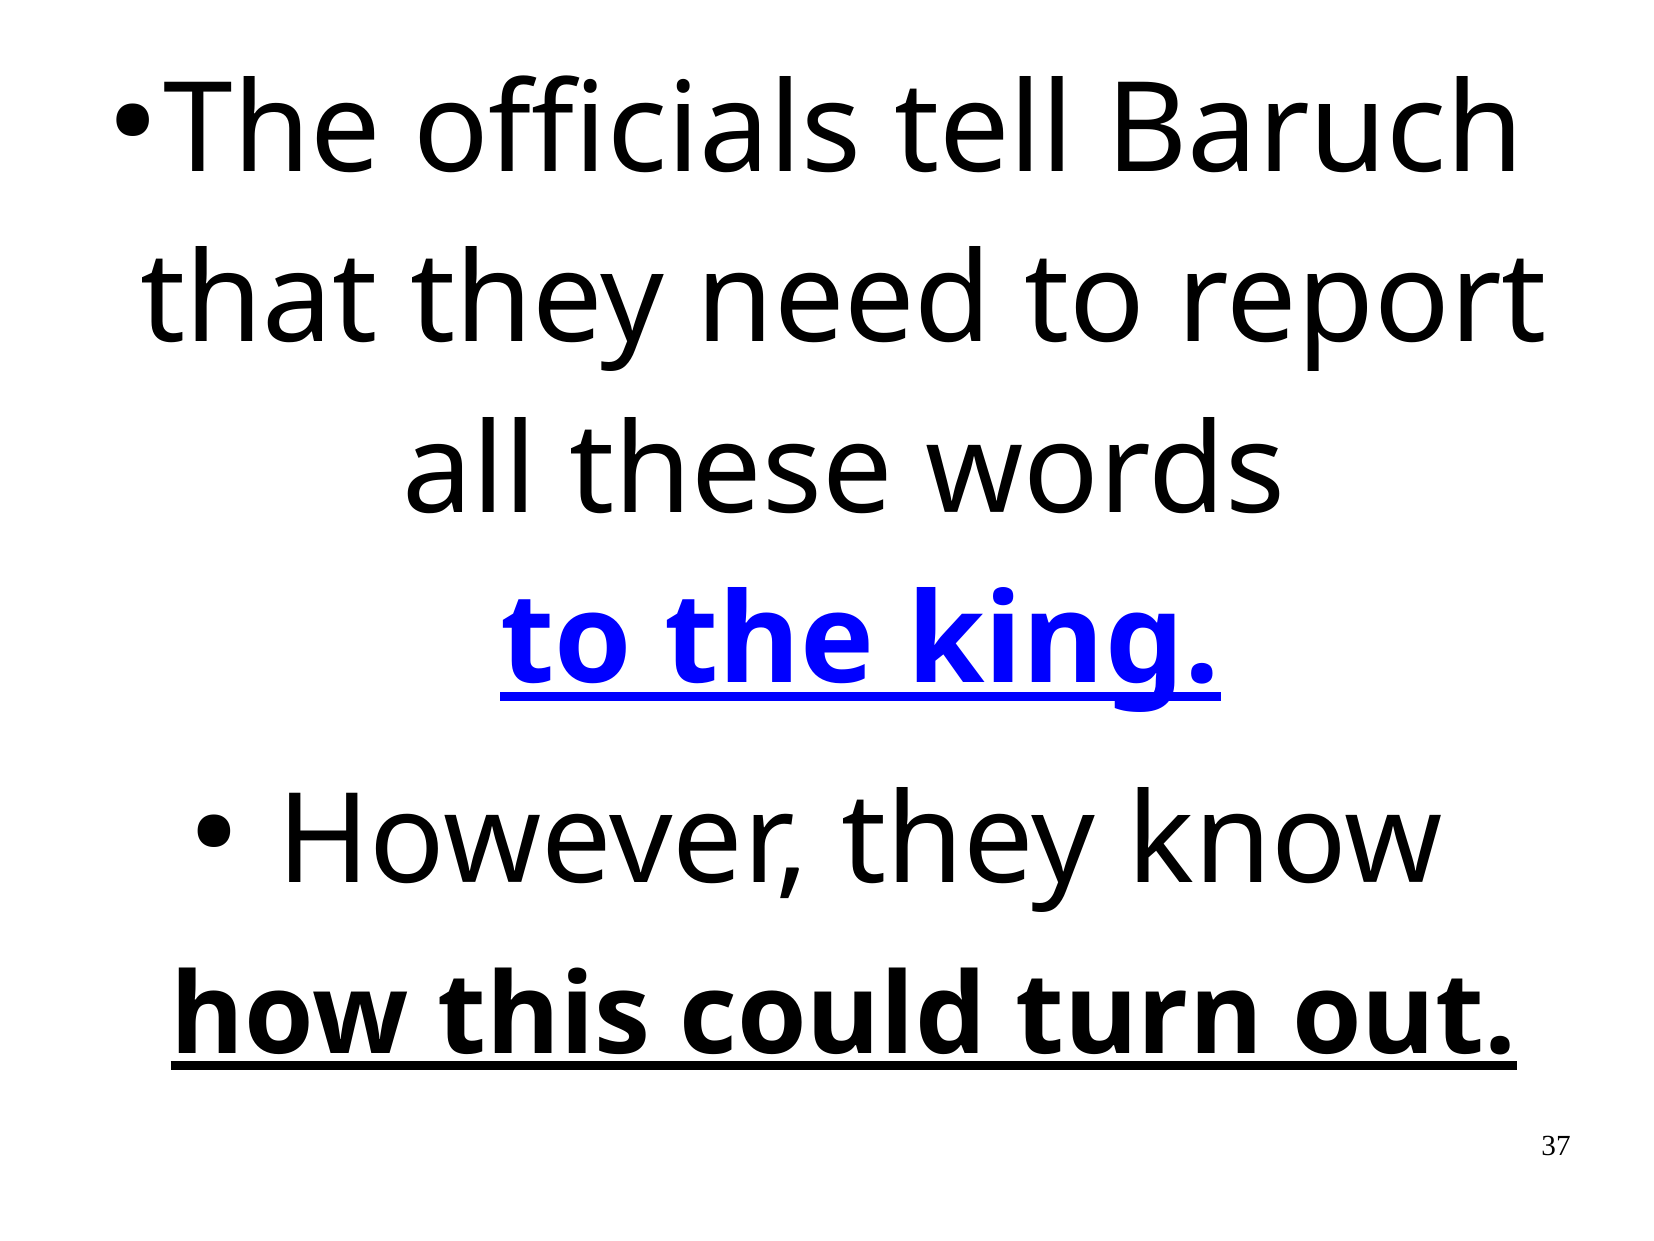

# The officials tell Baruch that they need to report all these words to the king.
 However, they know
how this could turn out.
37